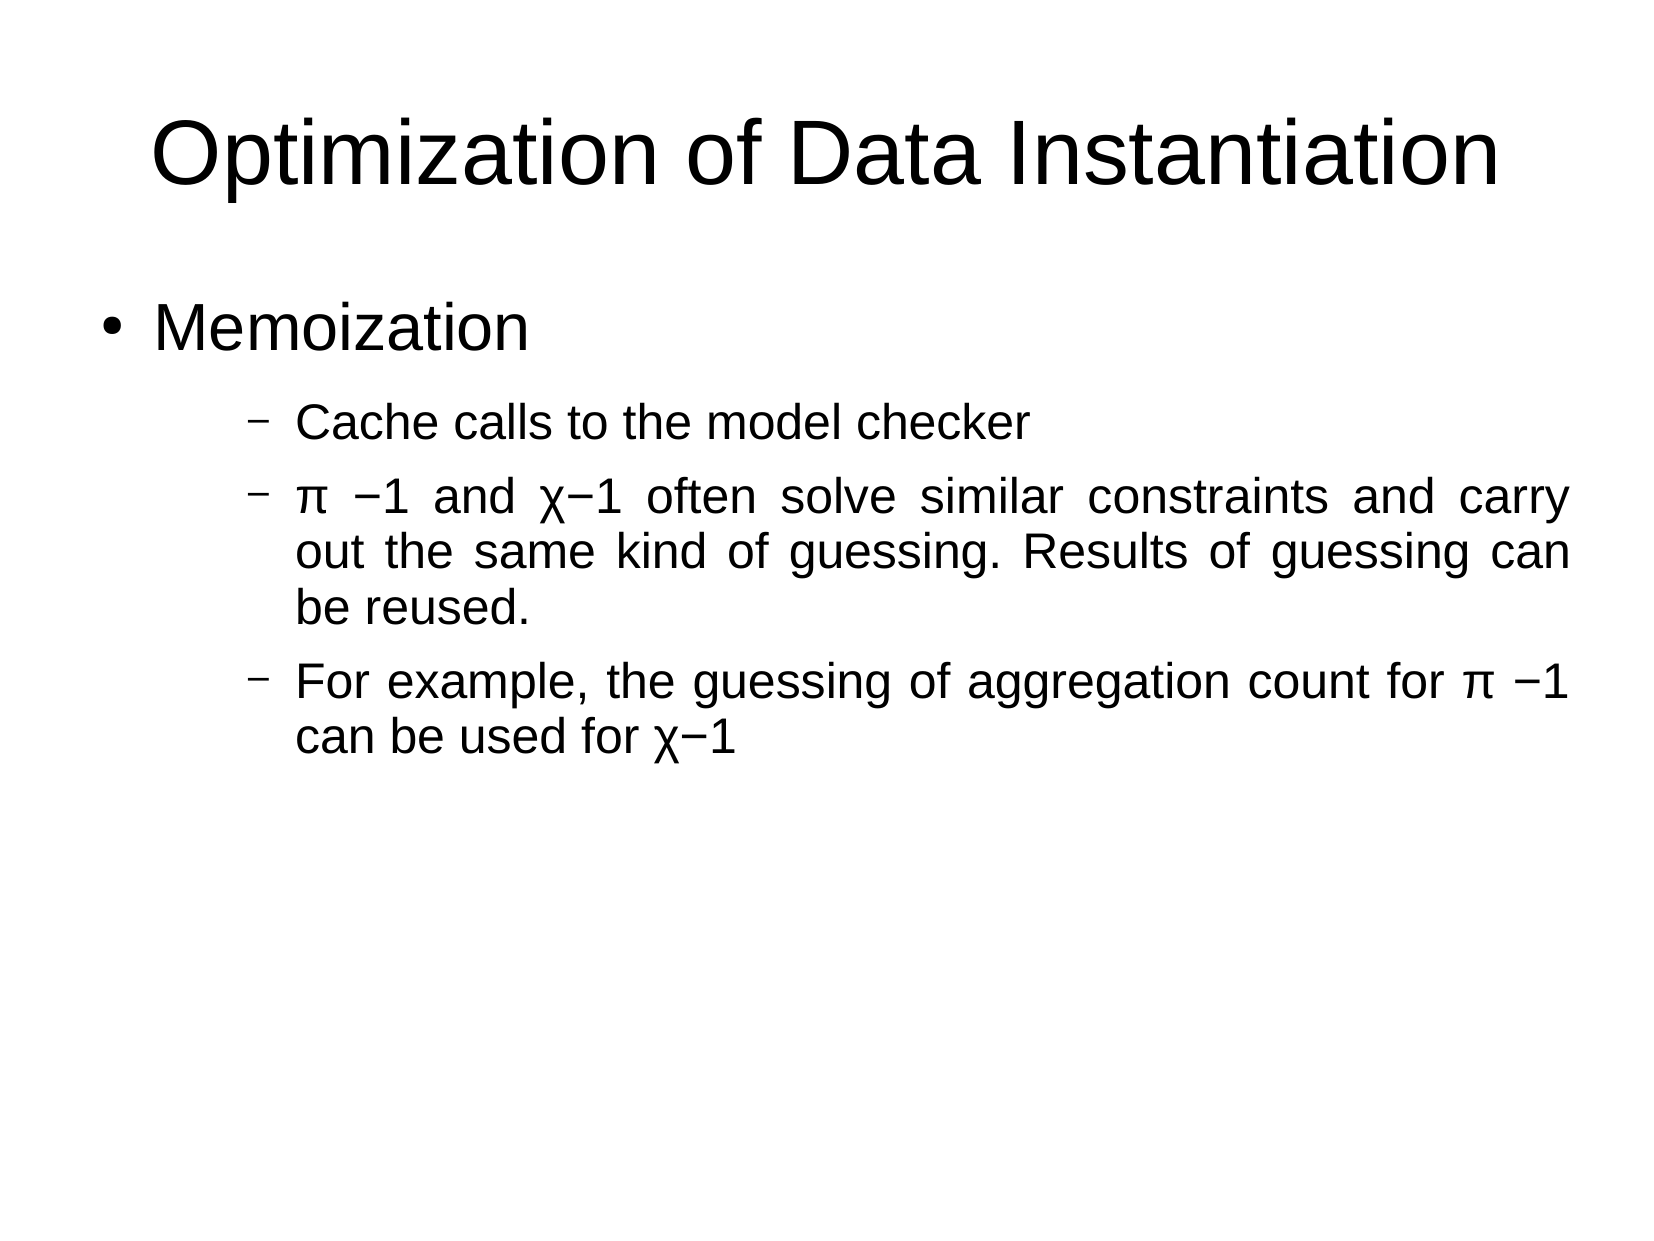

# Optimization of Data Instantiation
Memoization
Cache calls to the model checker
π −1 and χ−1 often solve similar constraints and carry out the same kind of guessing. Results of guessing can be reused.
For example, the guessing of aggregation count for π −1 can be used for χ−1